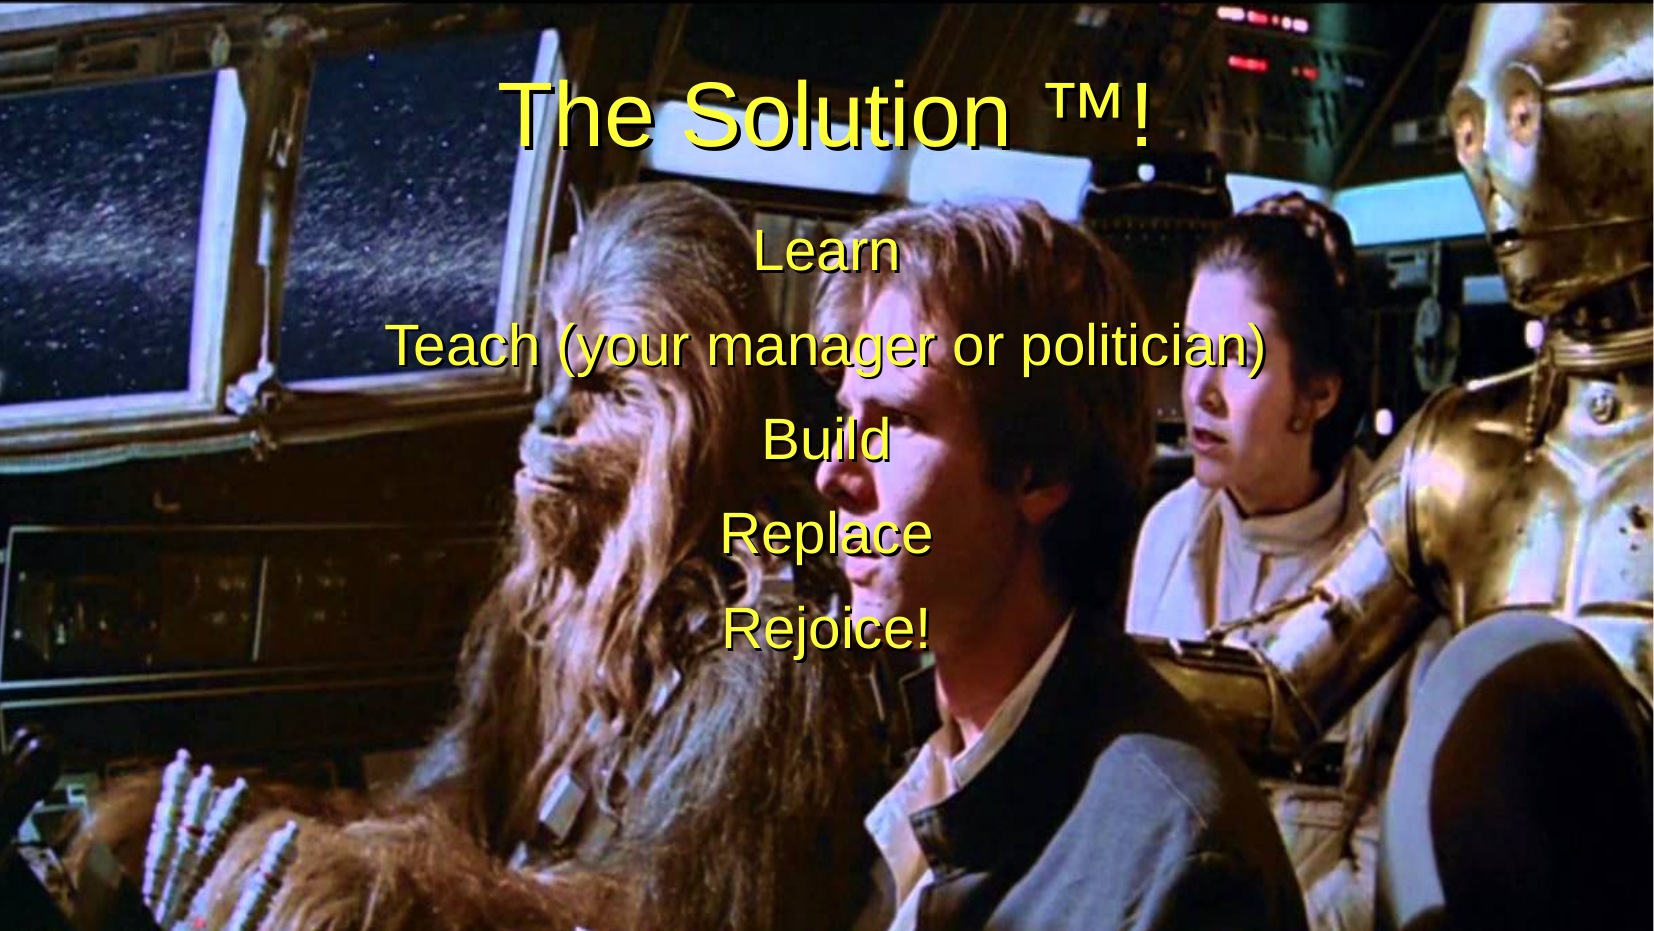

# The Solution ™!
Learn
Teach (your manager or politician)
Build
Replace
Rejoice!